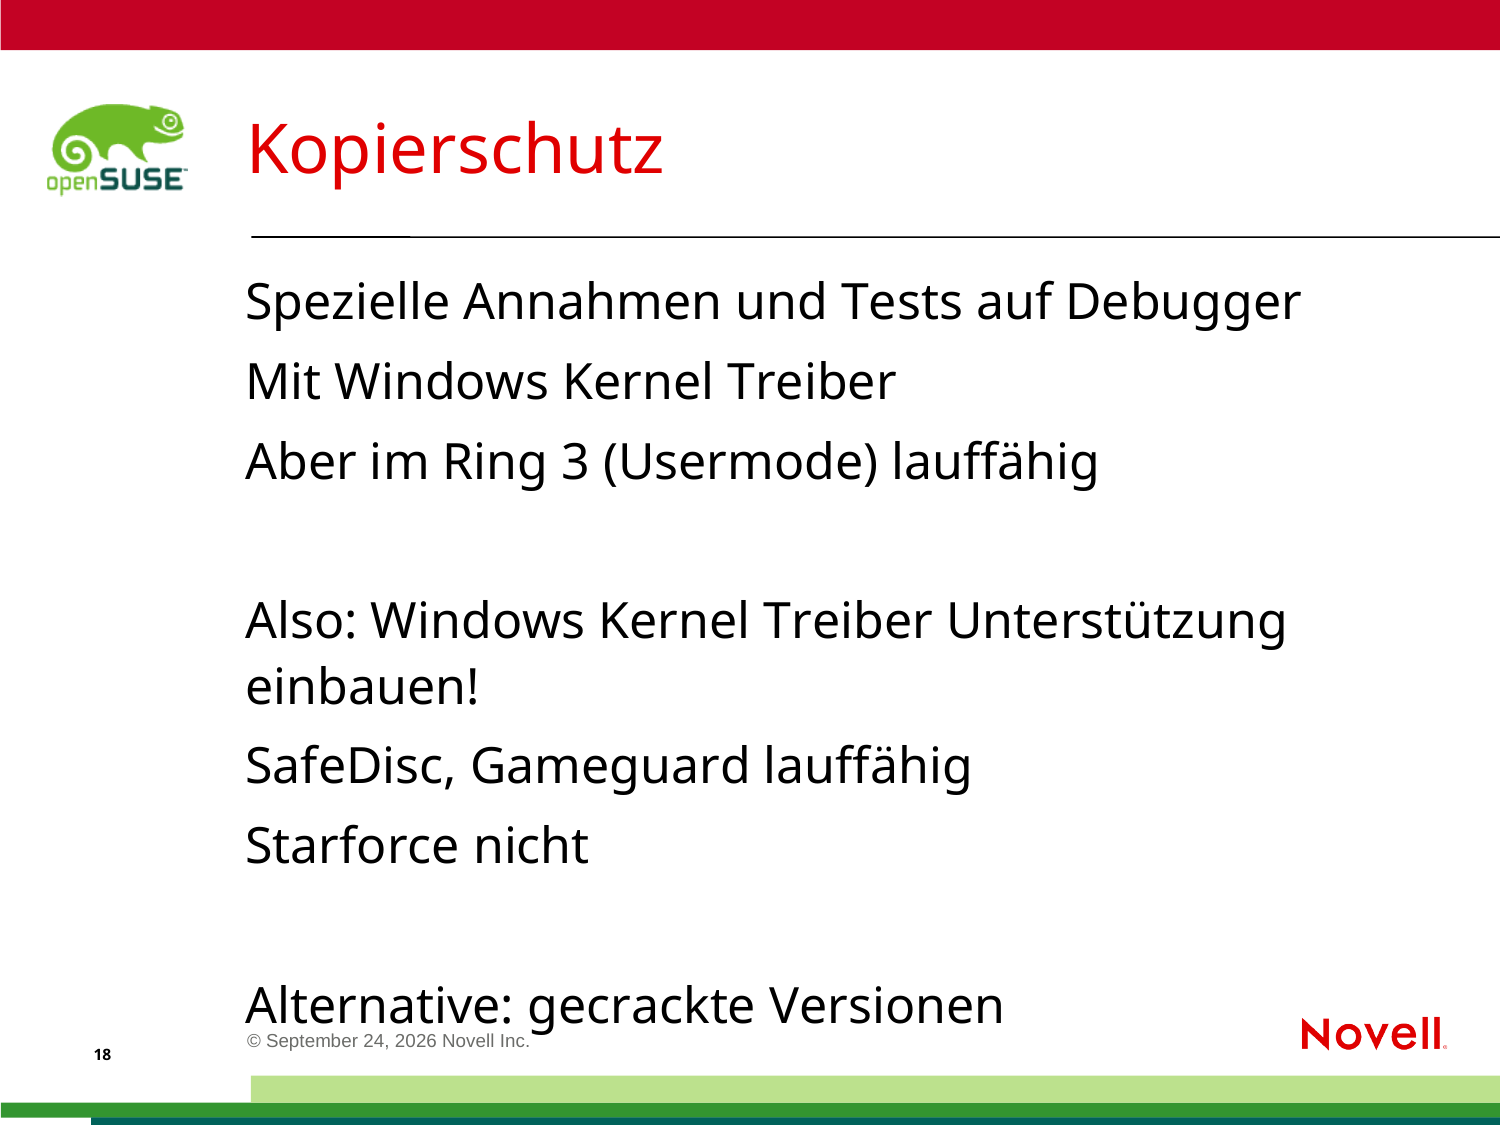

# Kopierschutz
Spezielle Annahmen und Tests auf Debugger
Mit Windows Kernel Treiber
Aber im Ring 3 (Usermode) lauffähig
Also: Windows Kernel Treiber Unterstützung einbauen!
SafeDisc, Gameguard lauffähig
Starforce nicht
Alternative: gecrackte Versionen